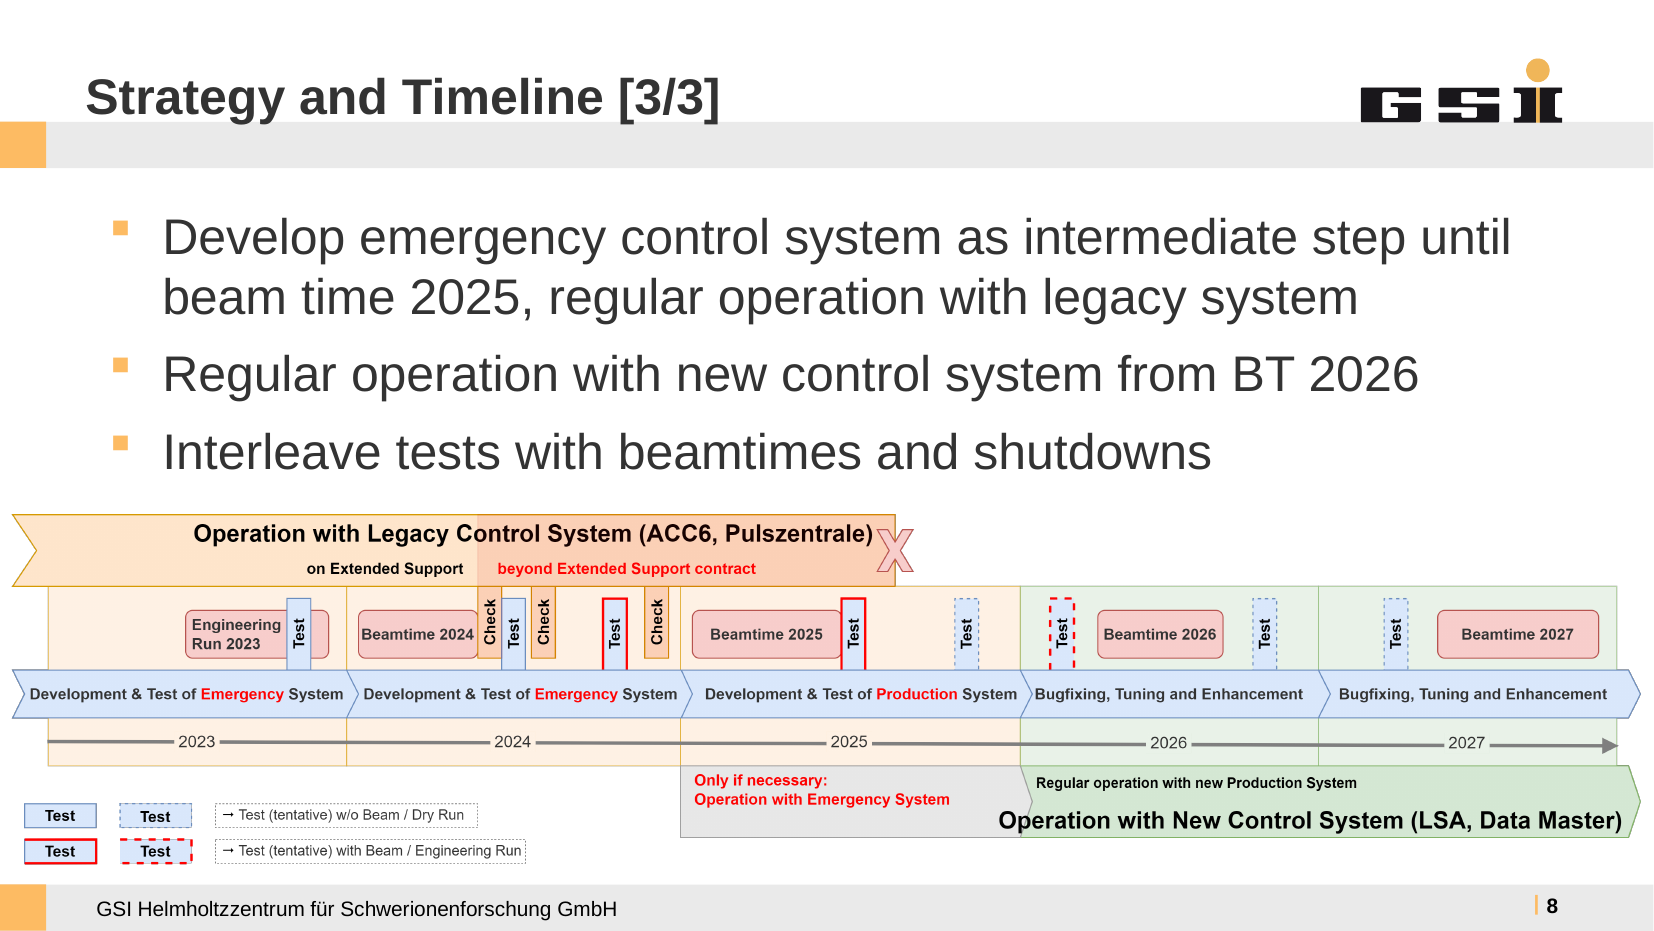

# Strategy and Timeline [3/3]
Develop emergency control system as intermediate step until beam time 2025, regular operation with legacy system
Regular operation with new control system from BT 2026
Interleave tests with beamtimes and shutdowns